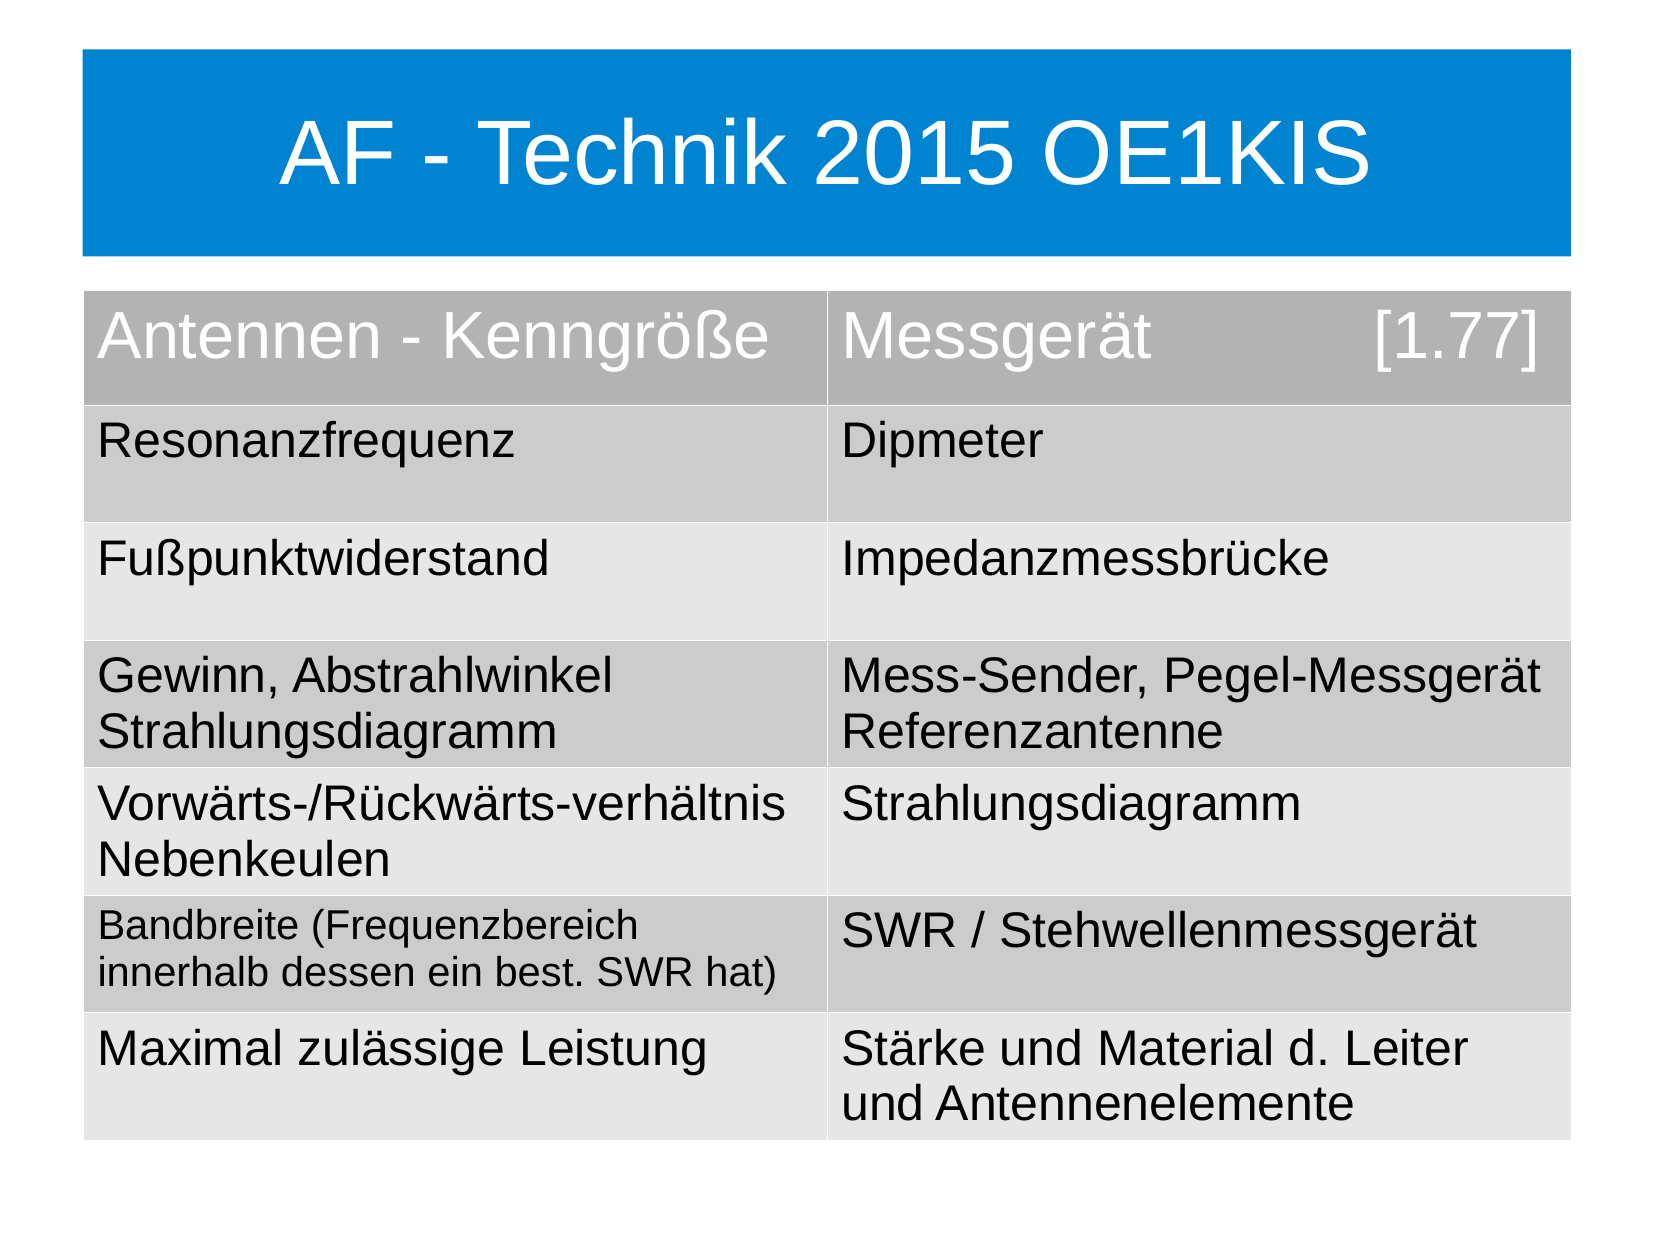

# AF - Technik 2015 OE1KIS
| Antennen - Kenngröße | Messgerät [1.77] |
| --- | --- |
| Resonanzfrequenz | Dipmeter |
| Fußpunktwiderstand | Impedanzmessbrücke |
| Gewinn, Abstrahlwinkel Strahlungsdiagramm | Mess-Sender, Pegel-Messgerät Referenzantenne |
| Vorwärts-/Rückwärts-verhältnis Nebenkeulen | Strahlungsdiagramm |
| Bandbreite (Frequenzbereich innerhalb dessen ein best. SWR hat) | SWR / Stehwellenmessgerät |
| Maximal zulässige Leistung | Stärke und Material d. Leiter und Antennenelemente |